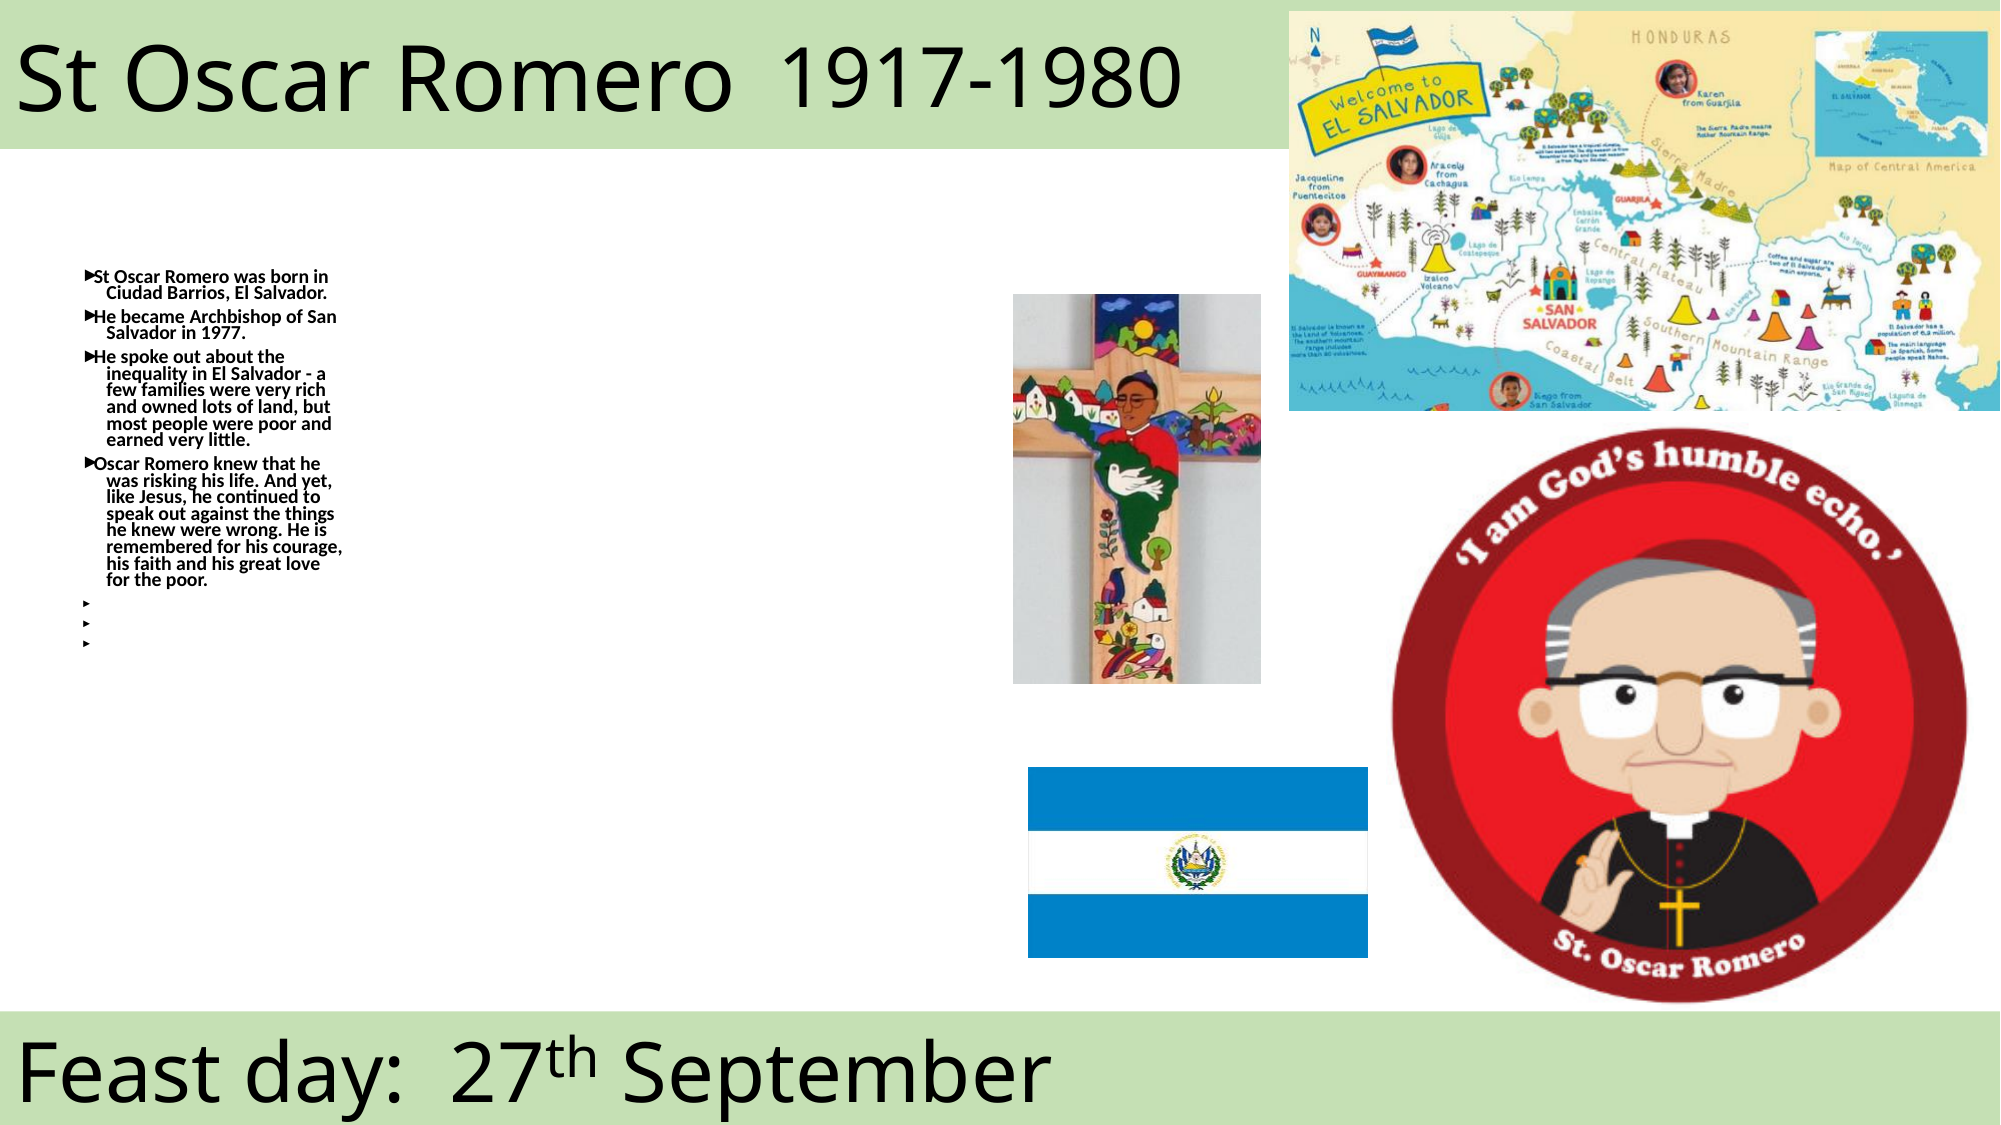

St Oscar Romero
1917-1980
# St Oscar Romero was born in Ciudad Barrios, El Salvador.
He became Archbishop of San Salvador in 1977.
He spoke out about the inequality in El Salvador - a few families were very rich and owned lots of land, but most people were poor and earned very little.
Oscar Romero knew that he was risking his life. And yet, like Jesus, he continued to speak out against the things he knew were wrong. He is remembered for his courage, his faith and his great love for the poor.
Feast day: 27th September